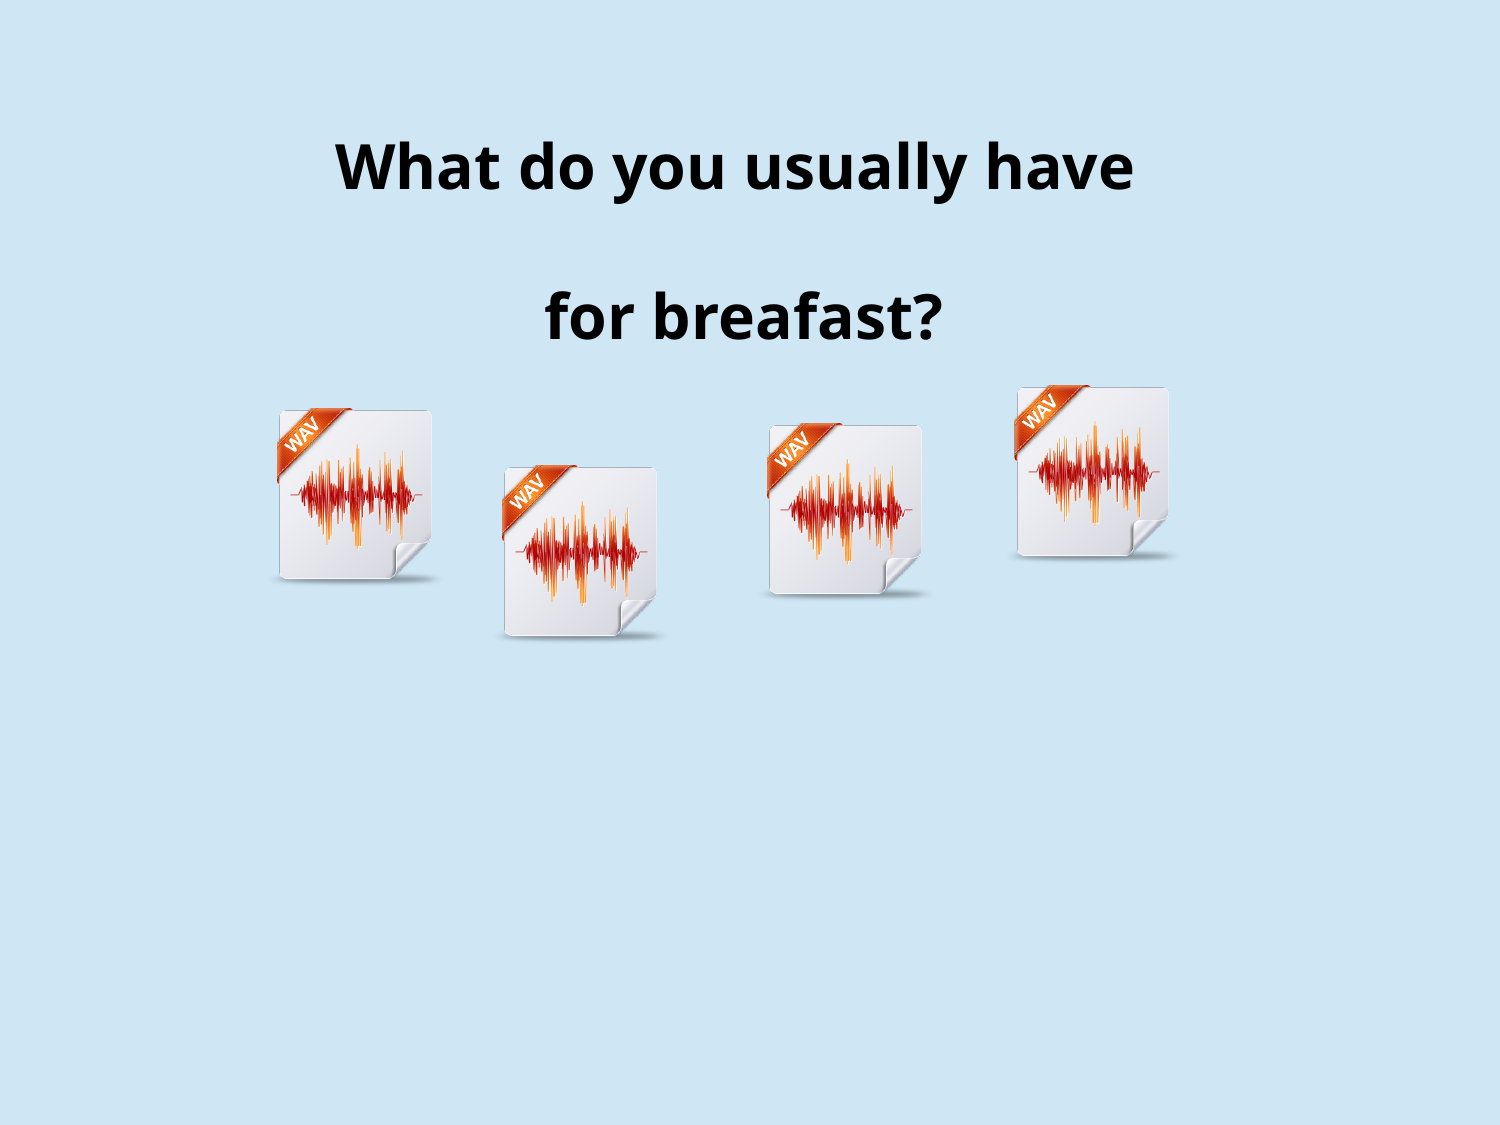

What do you usually have
for breafast?